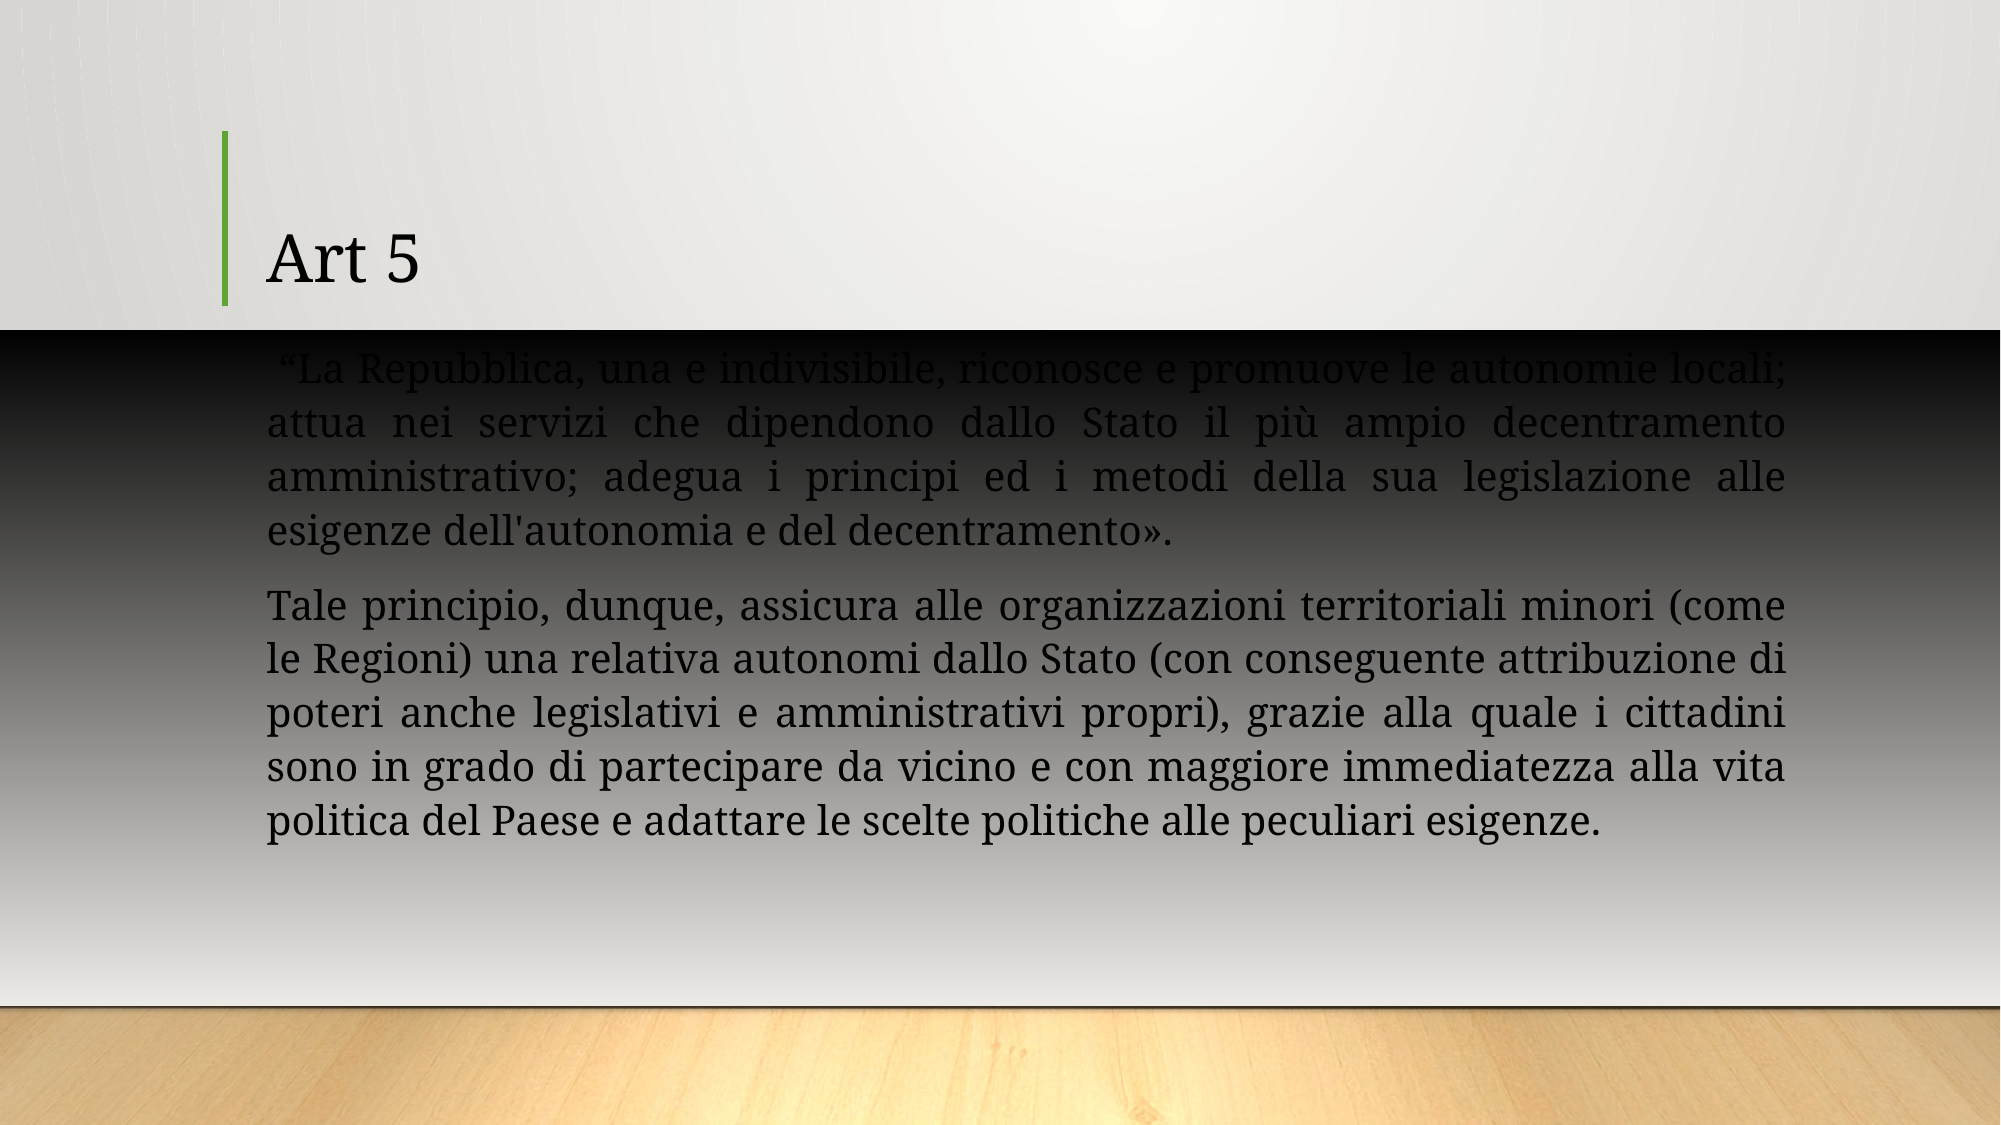

# Art 5
 “La Repubblica, una e indivisibile, riconosce e promuove le autonomie locali; attua nei servizi che dipendono dallo Stato il più ampio decentramento amministrativo; adegua i principi ed i metodi della sua legislazione alle esigenze dell'autonomia e del decentramento».
Tale principio, dunque, assicura alle organizzazioni territoriali minori (come le Regioni) una relativa autonomi dallo Stato (con conseguente attribuzione di poteri anche legislativi e amministrativi propri), grazie alla quale i cittadini sono in grado di partecipare da vicino e con maggiore immediatezza alla vita politica del Paese e adattare le scelte politiche alle peculiari esigenze.